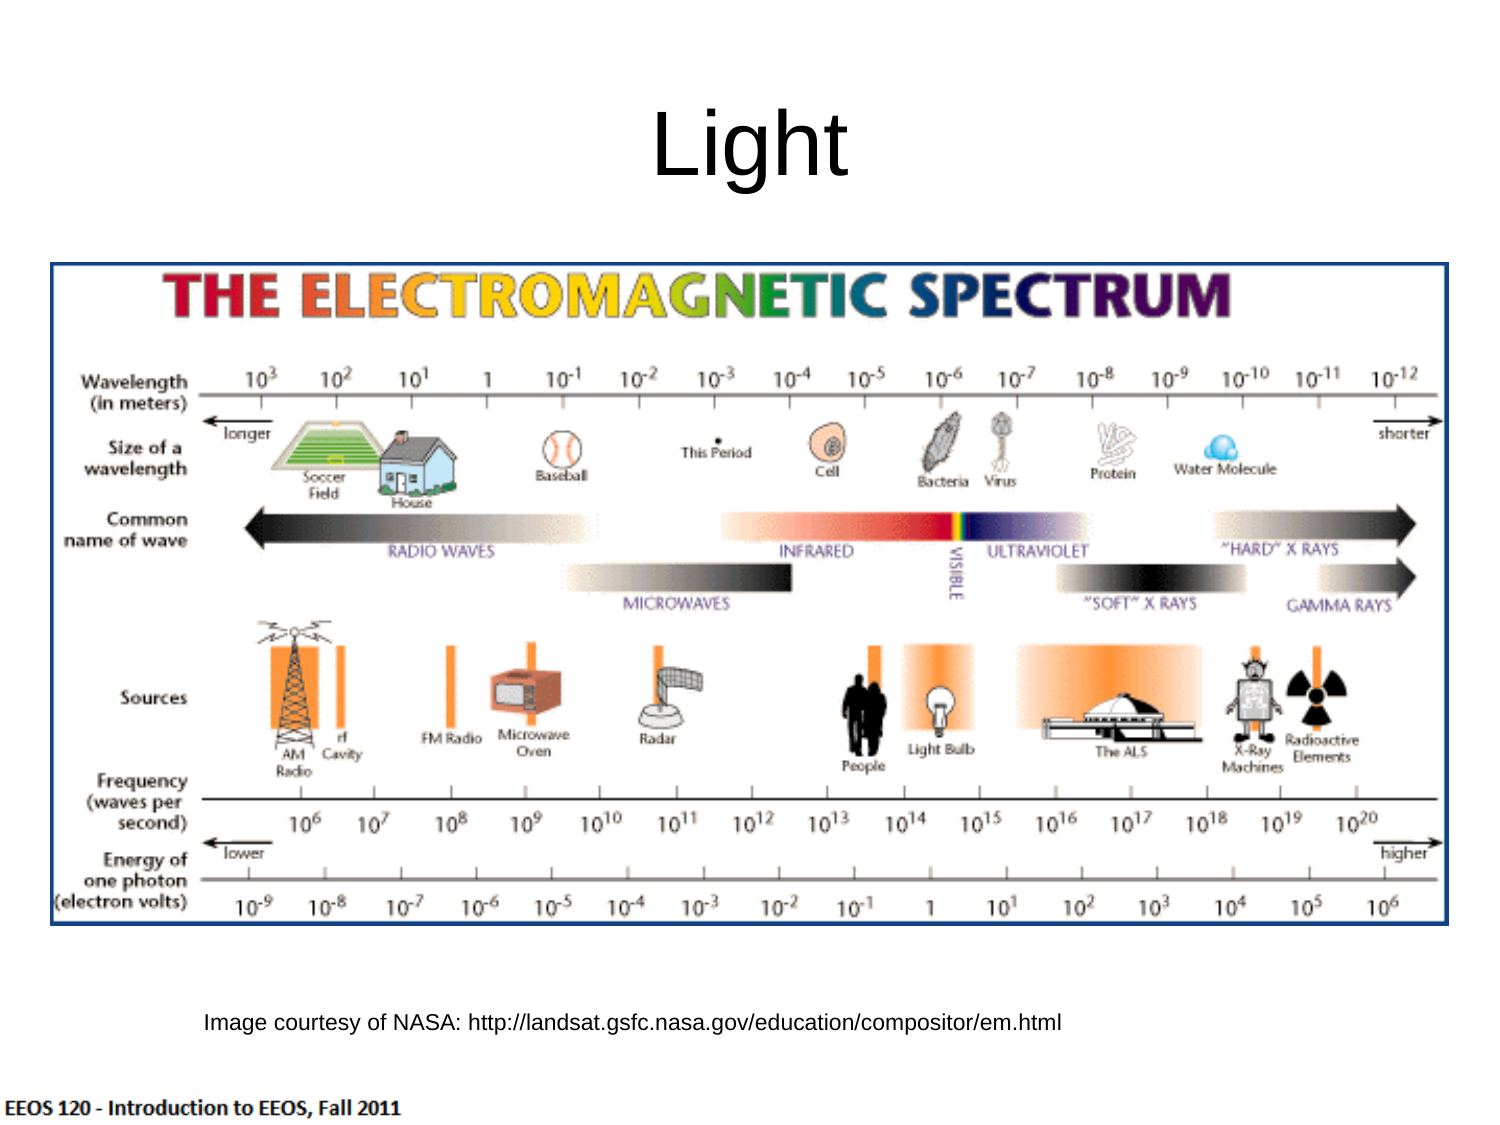

# Light
Image courtesy of NASA: http://landsat.gsfc.nasa.gov/education/compositor/em.html